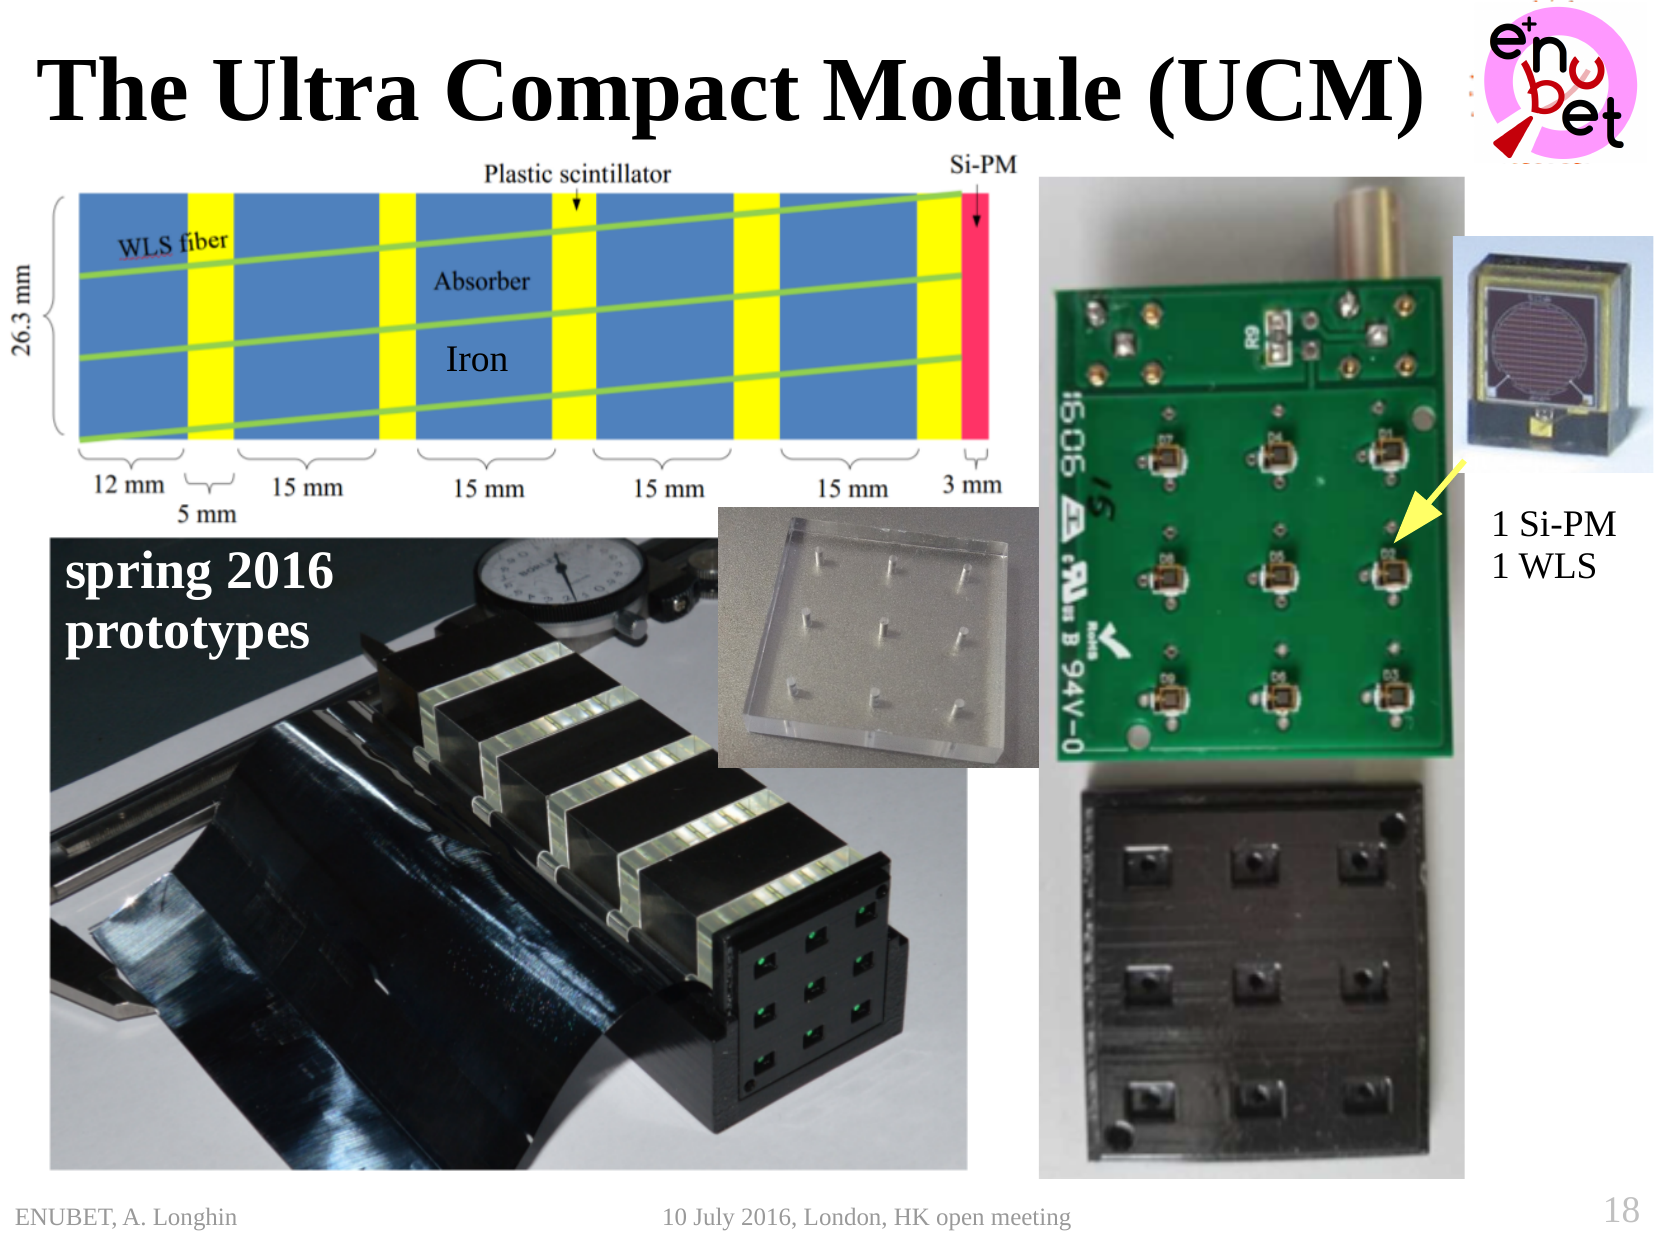

# The Ultra Compact Module (UCM)
Iron
1 Si-PM
1 WLS
spring 2016
prototypes